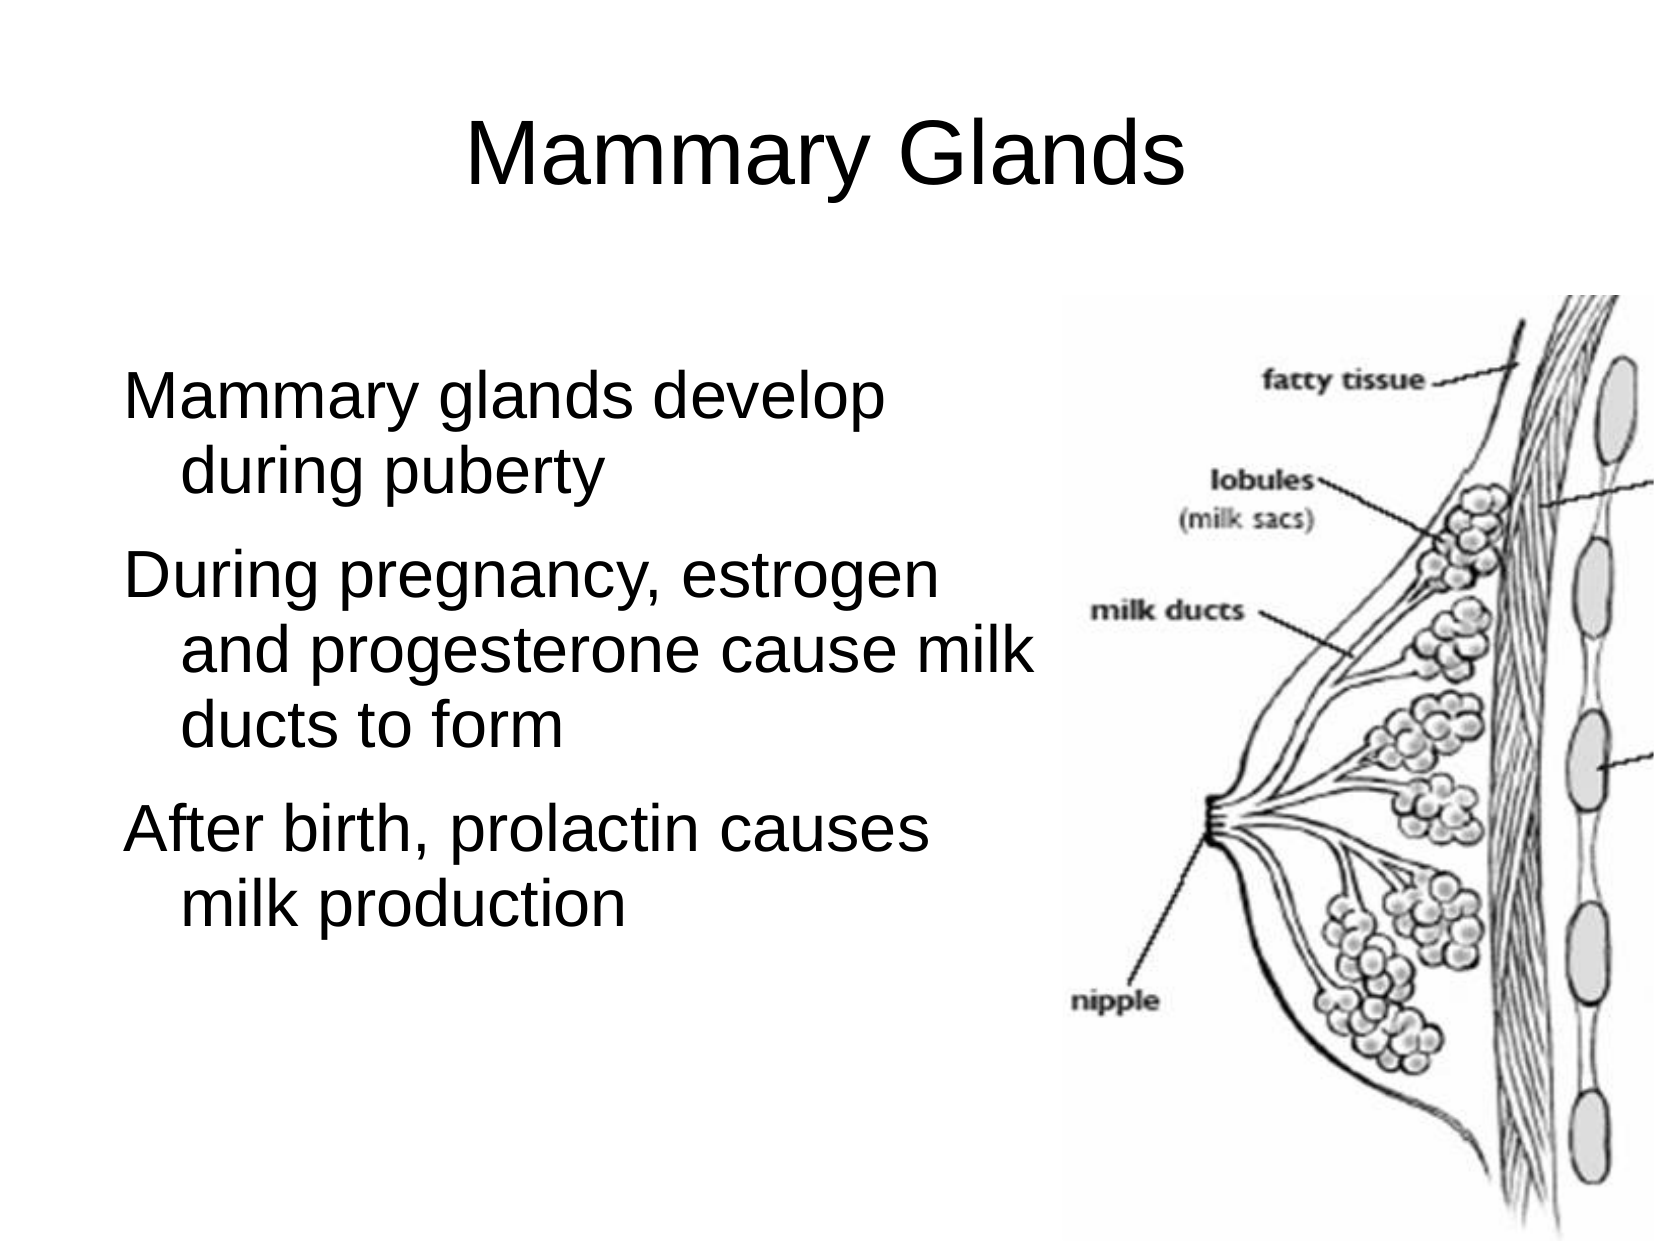

# Mammary Glands
Mammary glands develop during puberty
During pregnancy, estrogen and progesterone cause milk ducts to form
After birth, prolactin causes milk production